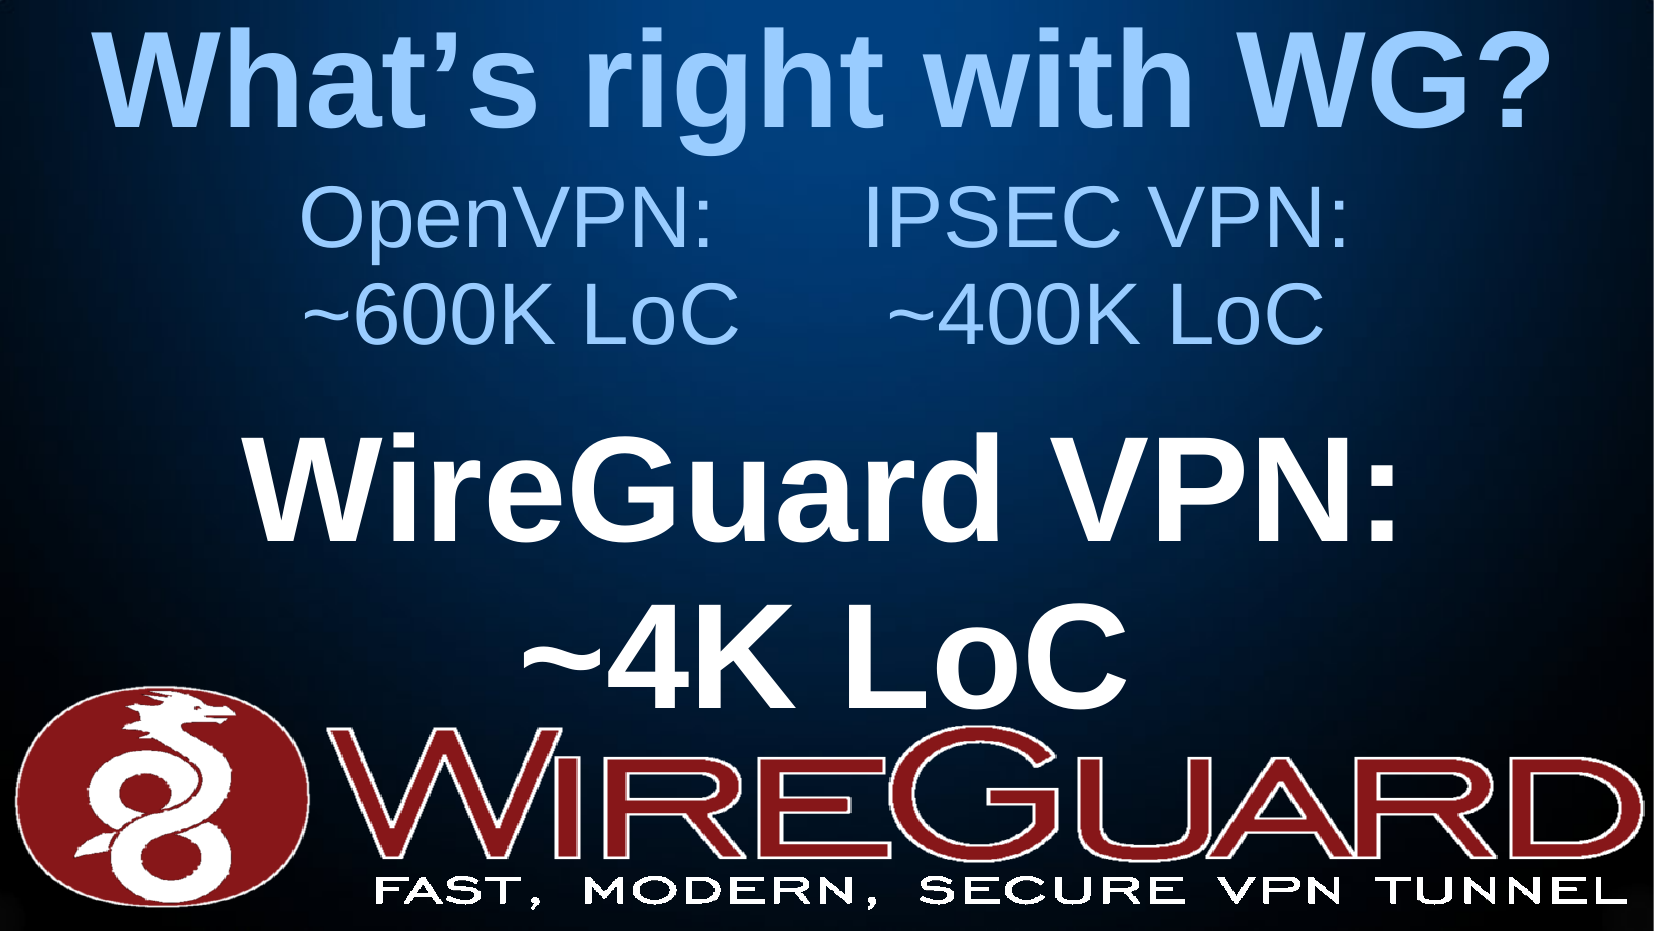

# What’s right with WG?
OpenVPN: IPSEC VPN:
 ~600K LoC ~400K LoC
WireGuard VPN:
~4K LoC